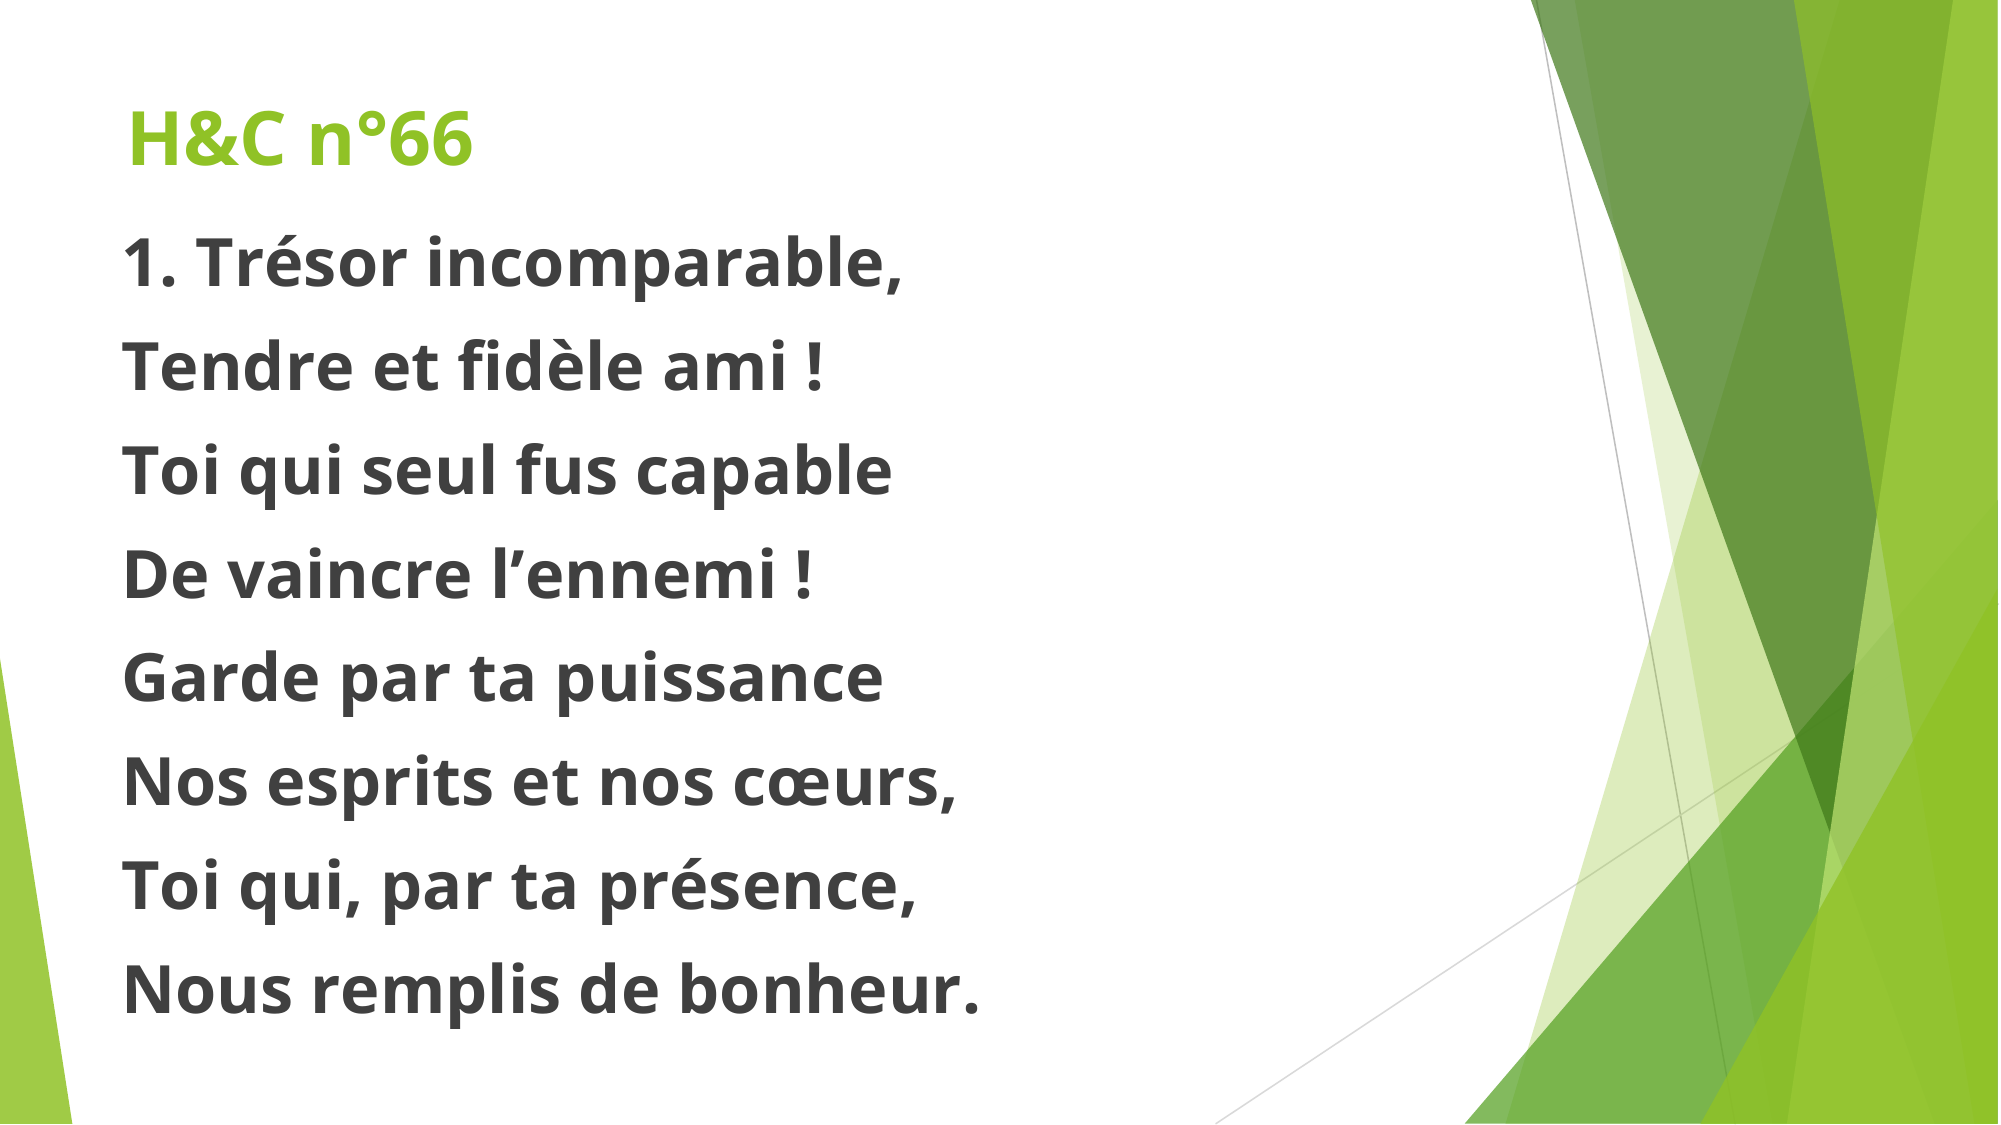

H&C n°66
1. Trésor incomparable,
Tendre et fidèle ami !
Toi qui seul fus capable
De vaincre l’ennemi !
Garde par ta puissance
Nos esprits et nos cœurs,
Toi qui, par ta présence,
Nous remplis de bonheur.